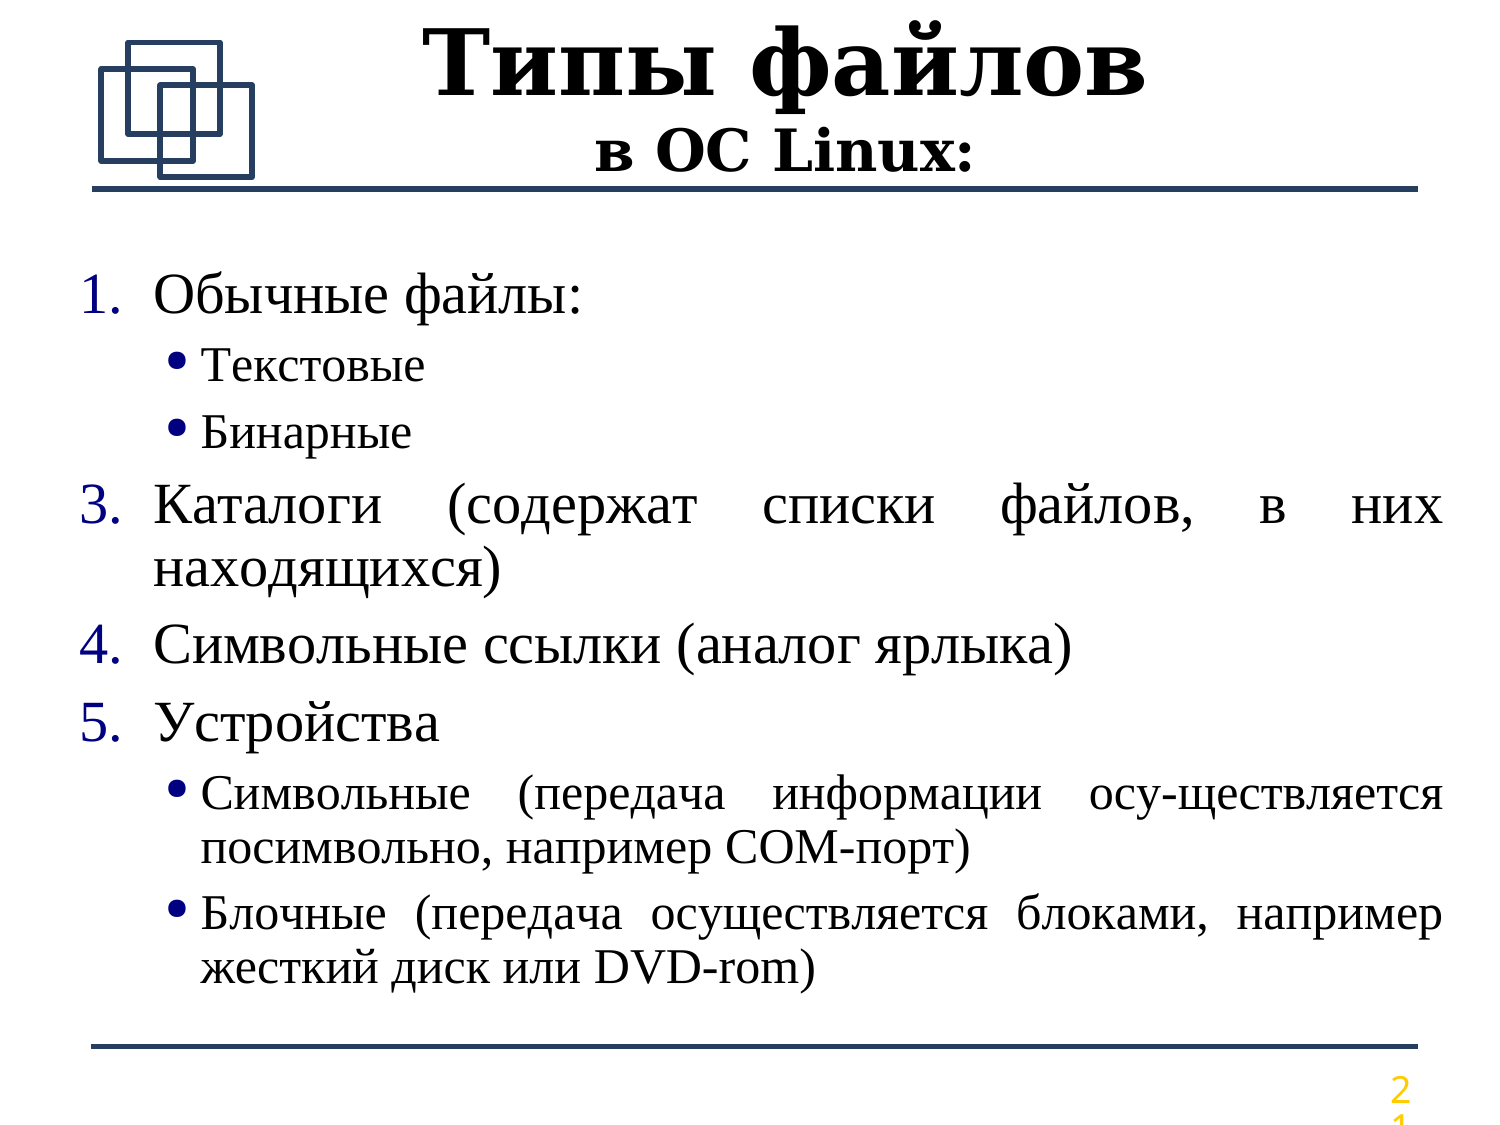

# Типы файлов в ОС Linux:
Обычные файлы:
Текстовые
Бинарные
Каталоги (содержат списки файлов, в них находящихся)
Символьные ссылки (аналог ярлыка)
Устройства
Символьные (передача информации осу-ществляется посимвольно, например COM-порт)
Блочные (передача осуществляется блоками, например жесткий диск или DVD-rom)